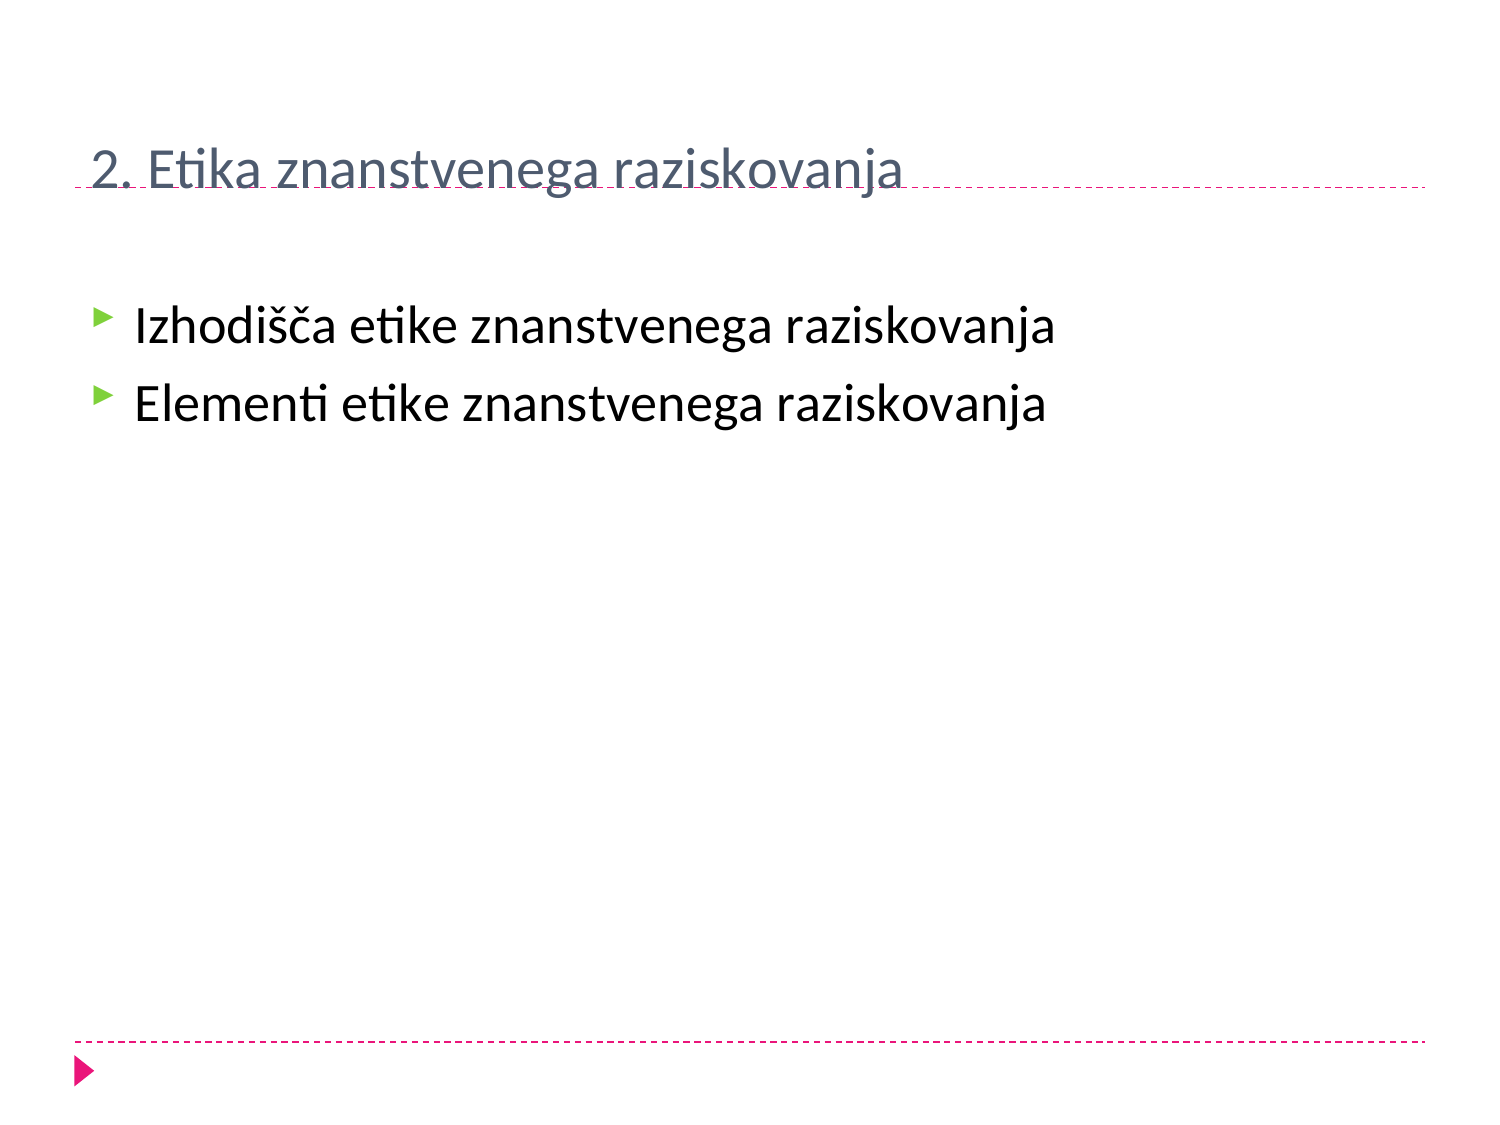

# 2. Etika znanstvenega raziskovanja
Izhodišča etike znanstvenega raziskovanja
Elementi etike znanstvenega raziskovanja